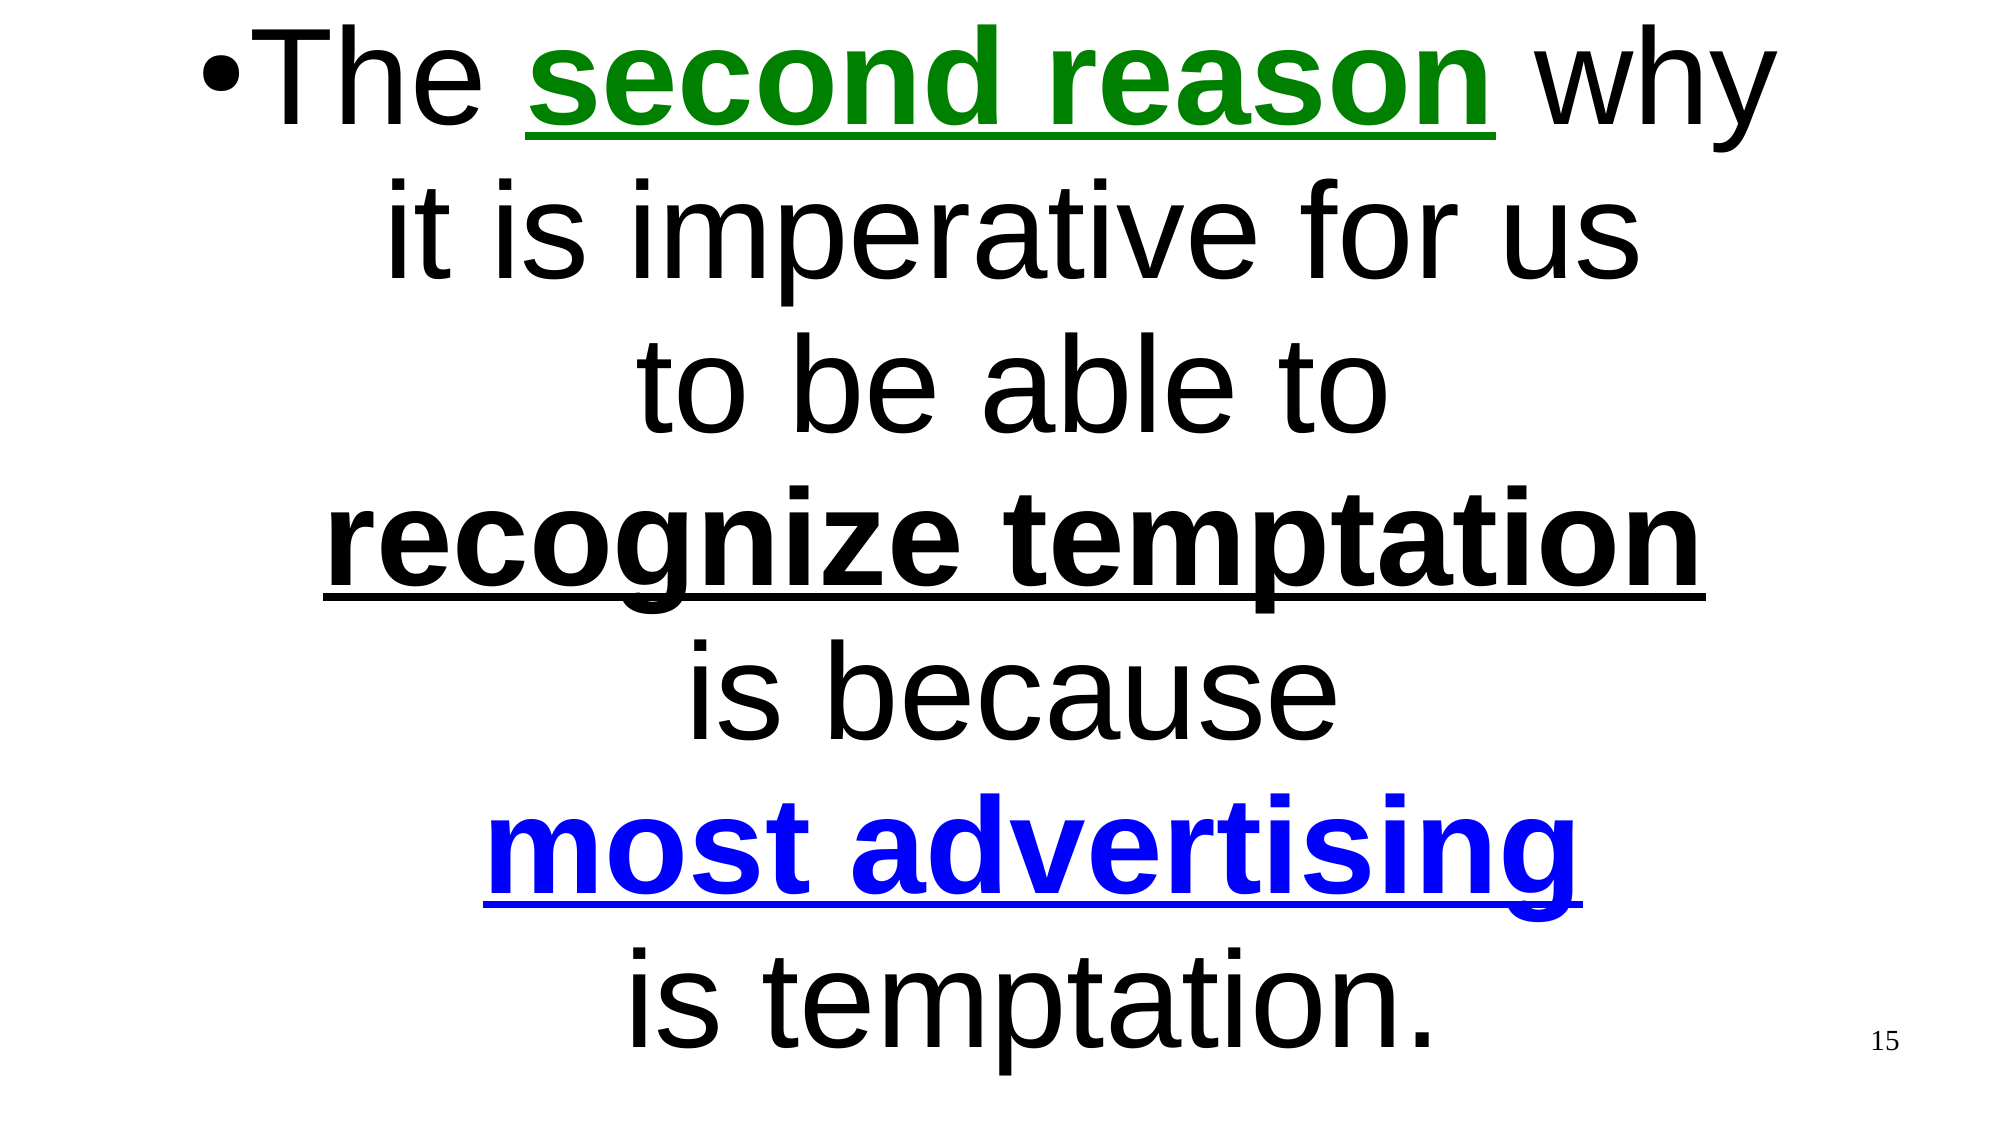

# The second reason why it is imperative for us to be able to recognize temptation is because most advertising is temptation.
15